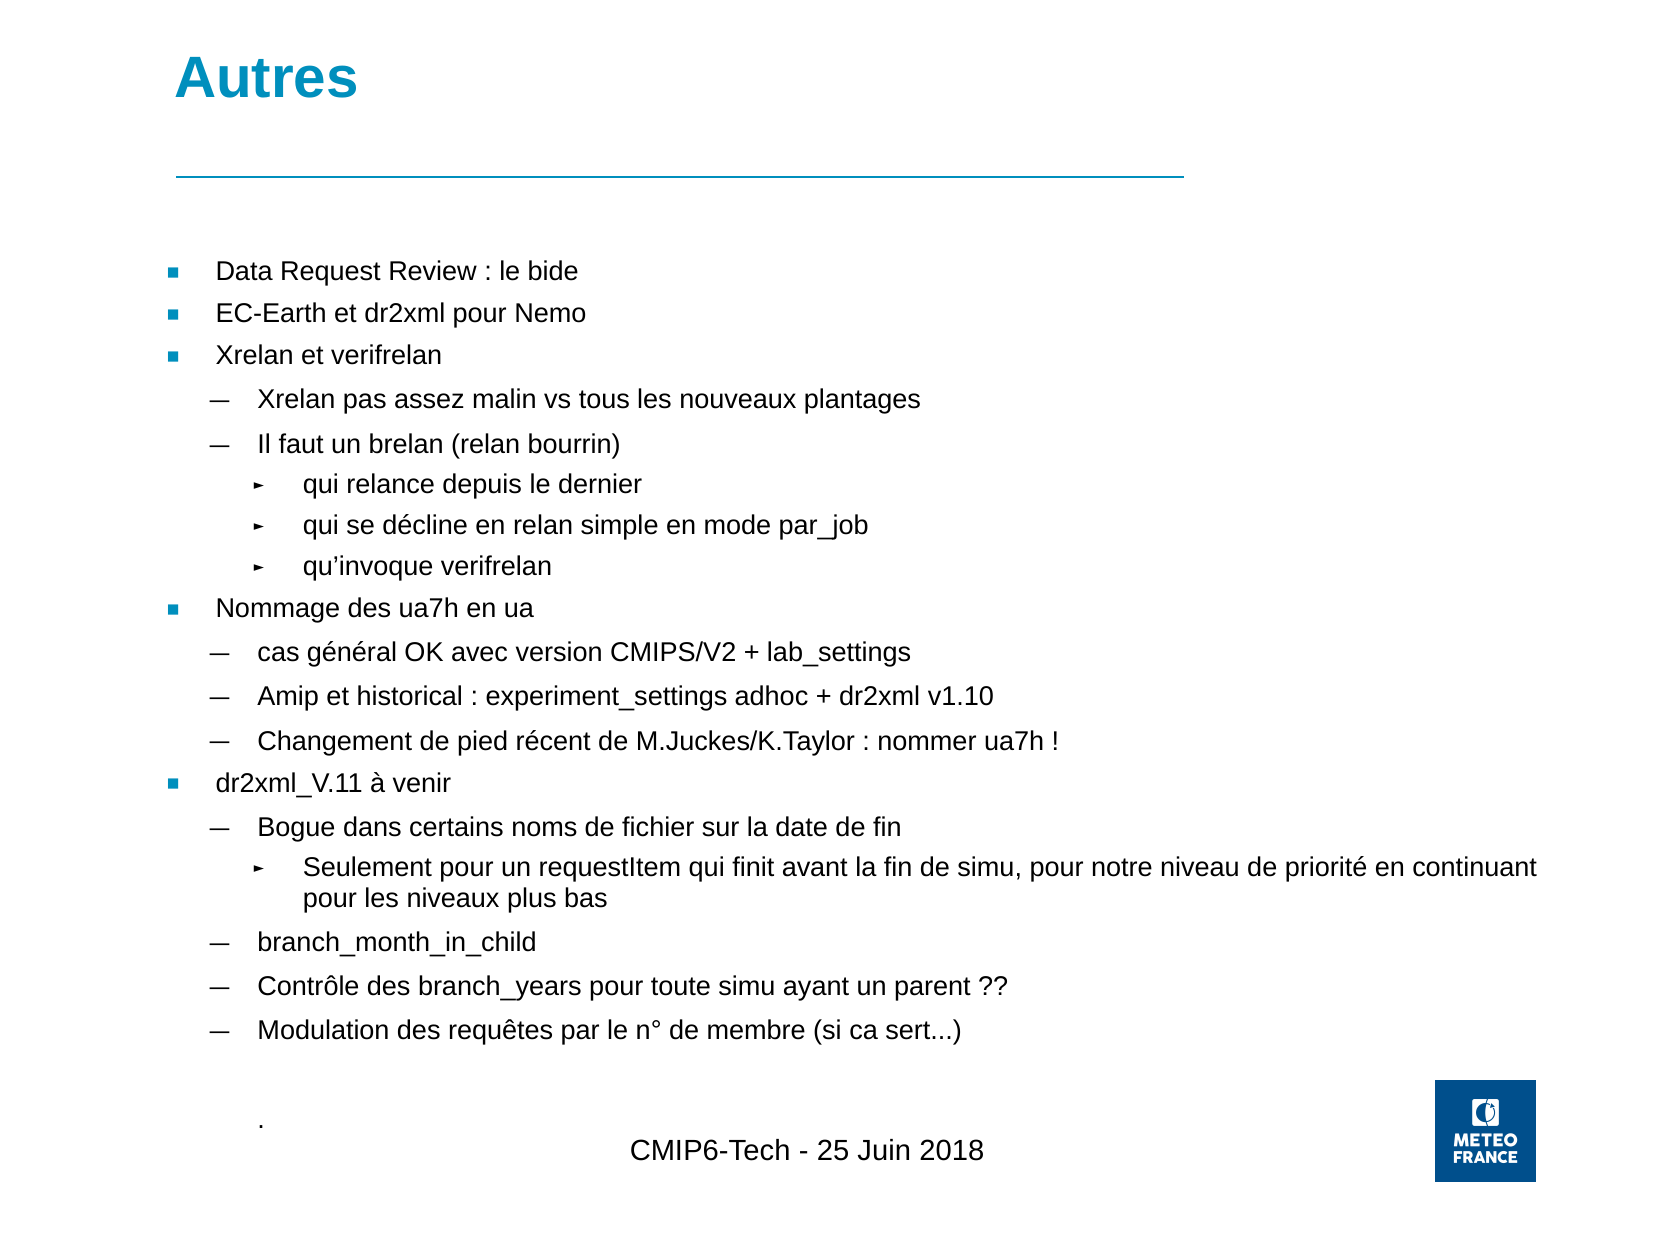

# Autres
Data Request Review : le bide
EC-Earth et dr2xml pour Nemo
Xrelan et verifrelan
Xrelan pas assez malin vs tous les nouveaux plantages
Il faut un brelan (relan bourrin)
qui relance depuis le dernier
qui se décline en relan simple en mode par_job
qu’invoque verifrelan
Nommage des ua7h en ua
cas général OK avec version CMIPS/V2 + lab_settings
Amip et historical : experiment_settings adhoc + dr2xml v1.10
Changement de pied récent de M.Juckes/K.Taylor : nommer ua7h !
dr2xml_V.11 à venir
Bogue dans certains noms de fichier sur la date de fin
Seulement pour un requestItem qui finit avant la fin de simu, pour notre niveau de priorité en continuant pour les niveaux plus bas
branch_month_in_child
Contrôle des branch_years pour toute simu ayant un parent ??
Modulation des requêtes par le n° de membre (si ca sert...)
.
CMIP6-Tech - 25 Juin 2018